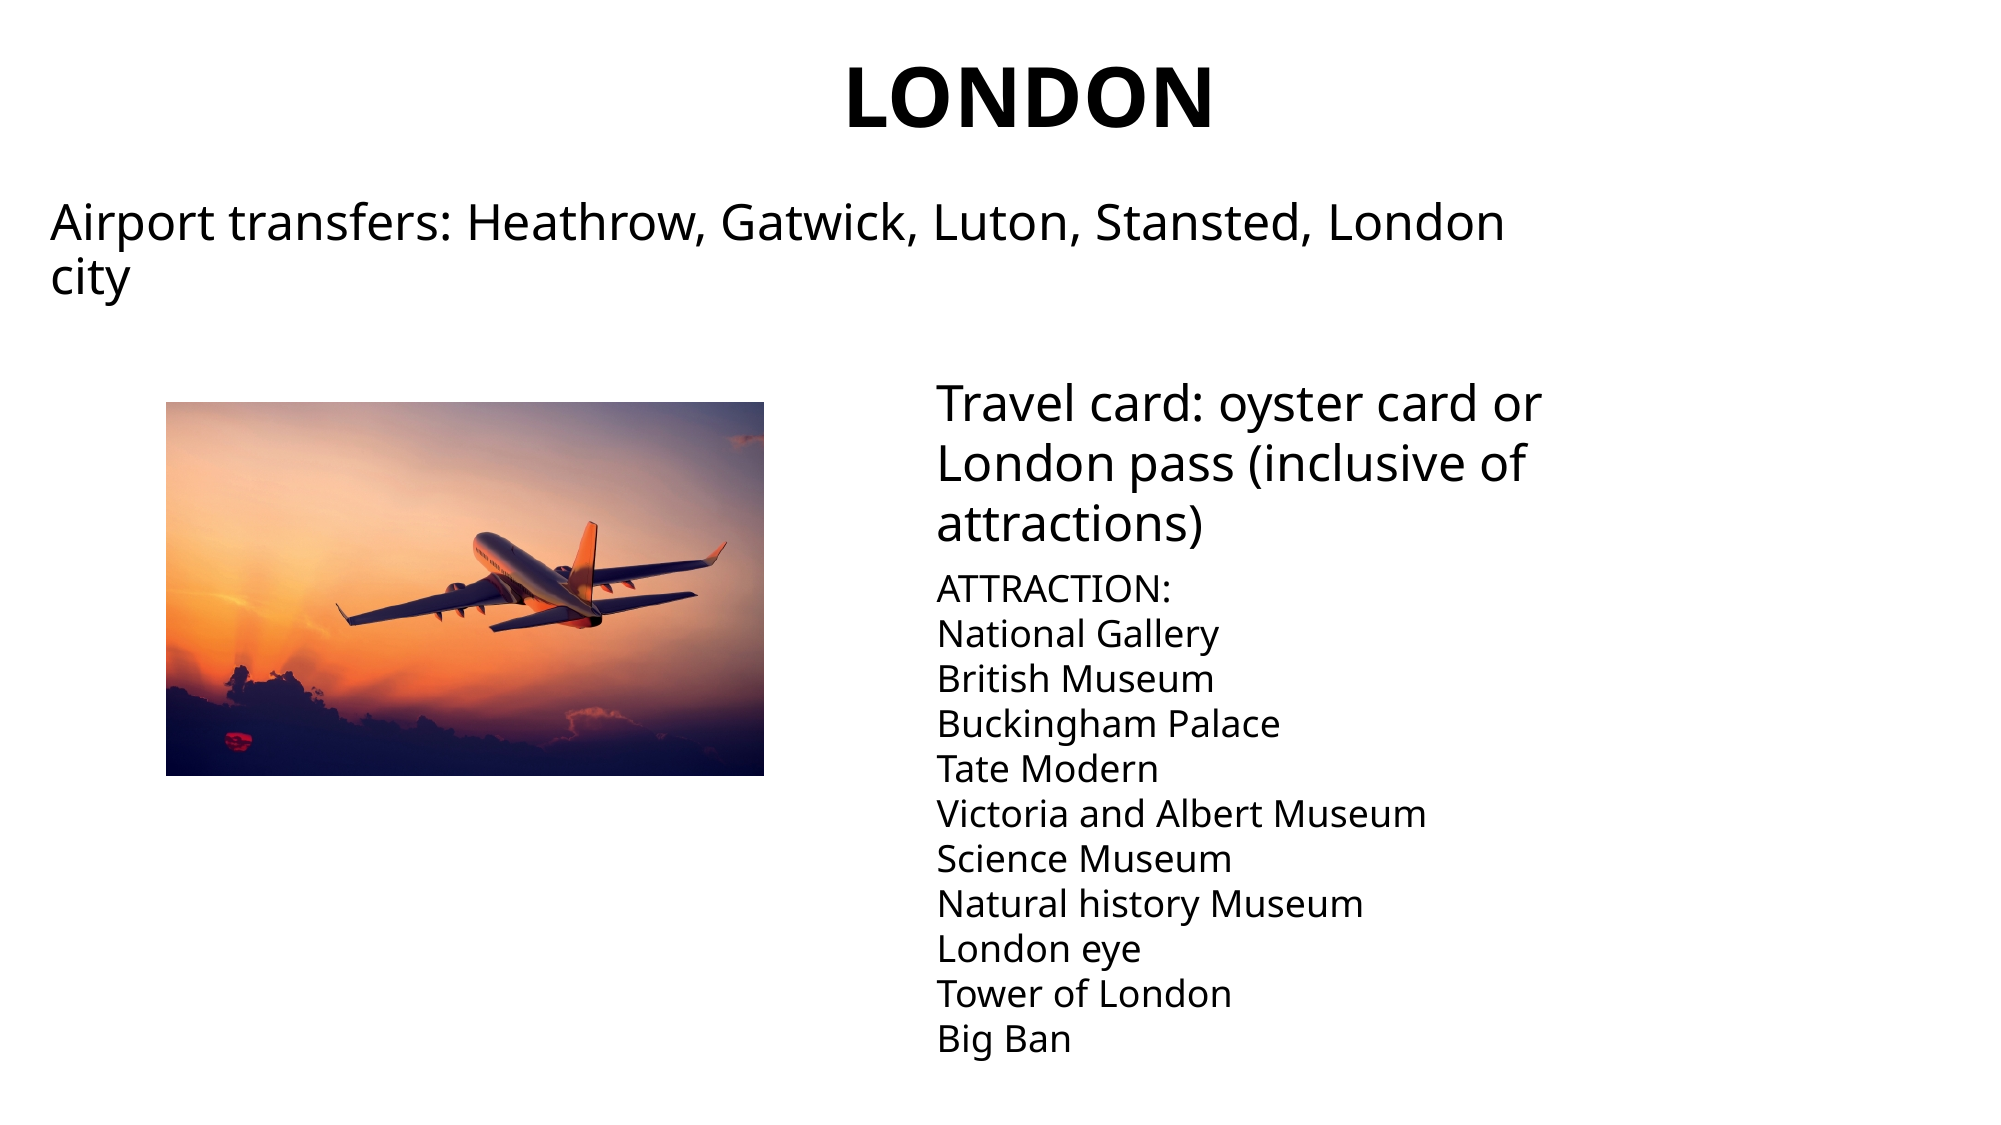

LONDON
# Airport transfers: Heathrow, Gatwick, Luton, Stansted, London city
Travel card: oyster card or
London pass (inclusive of attractions)
ATTRACTION:
National Gallery
British Museum
Buckingham Palace
Tate Modern
Victoria and Albert Museum
Science Museum
Natural history Museum
London eye
Tower of London
Big Ban